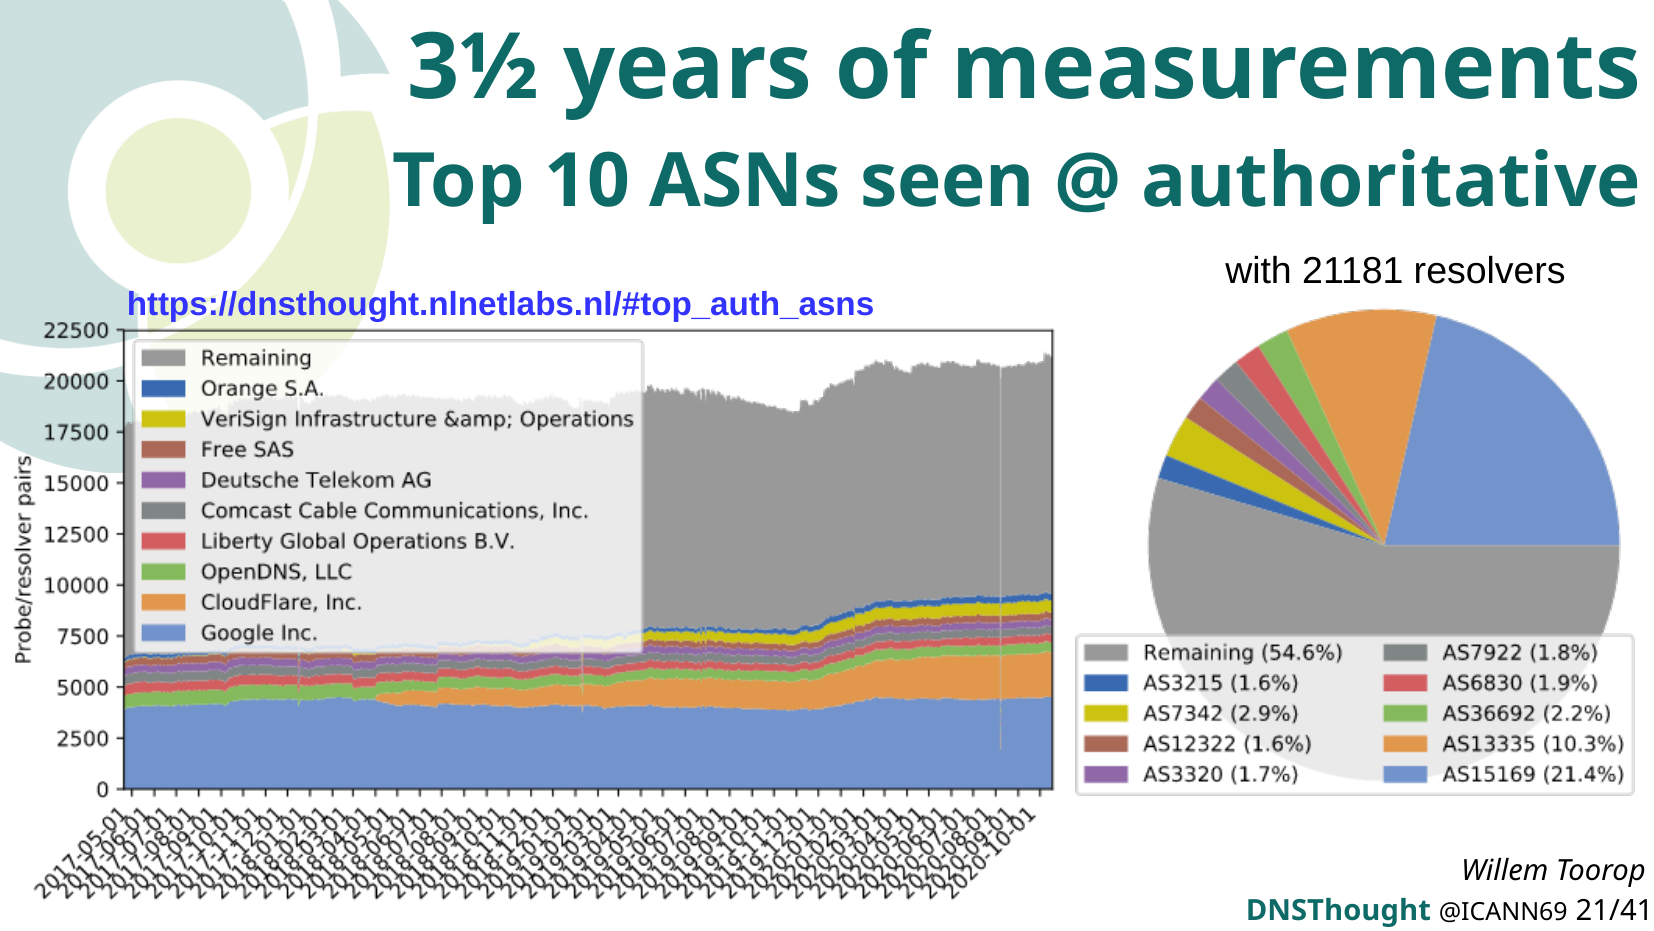

# 3½ years of measurements Top 10 ASNs seen @ authoritative
with 21181 resolvers
https://dnsthought.nlnetlabs.nl/#top_auth_asns
21